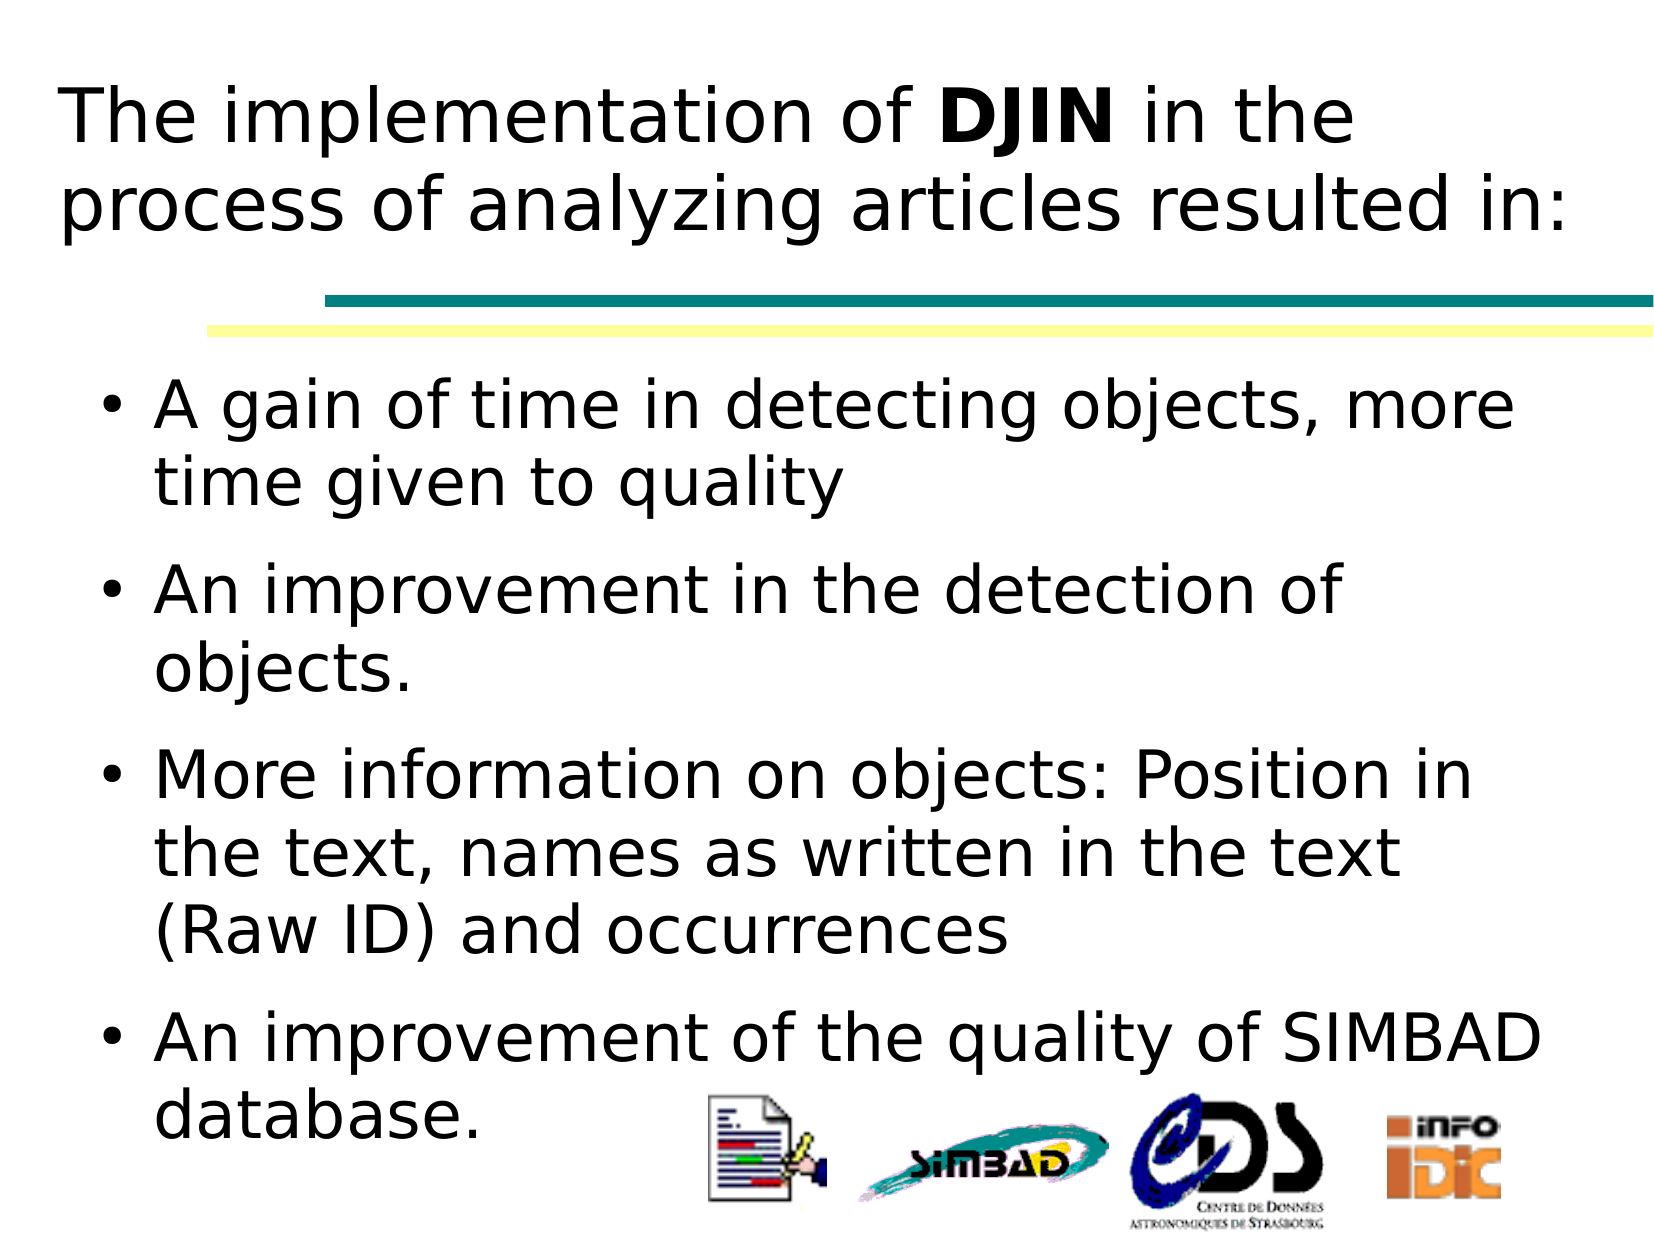

The implementation of DJIN in the process of analyzing articles resulted in:
# A gain of time in detecting objects, more time given to quality
An improvement in the detection of objects.
More information on objects: Position in the text, names as written in the text (Raw ID) and occurrences
An improvement of the quality of SIMBAD database.